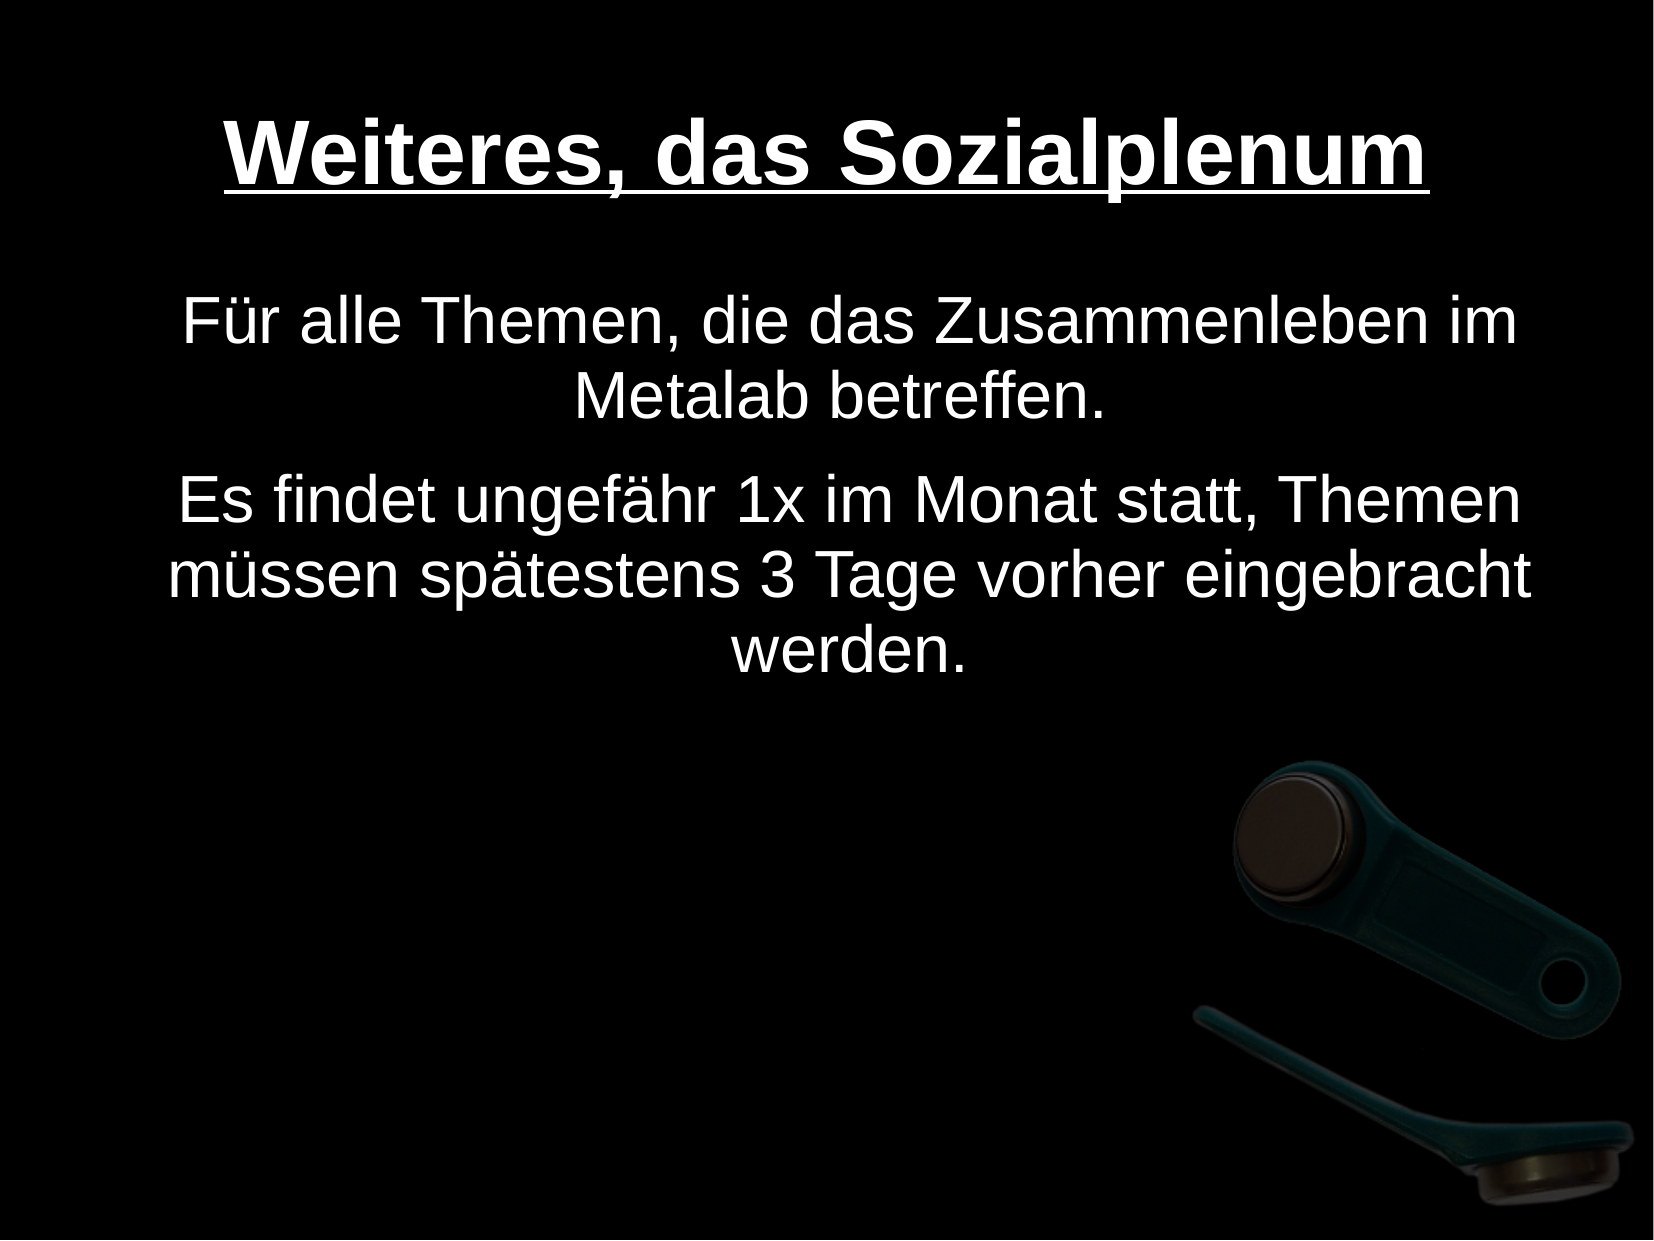

# Weiteres, das Sozialplenum
Für alle Themen, die das Zusammenleben im Metalab betreffen.
Es findet ungefähr 1x im Monat statt, Themen müssen spätestens 3 Tage vorher eingebracht werden.